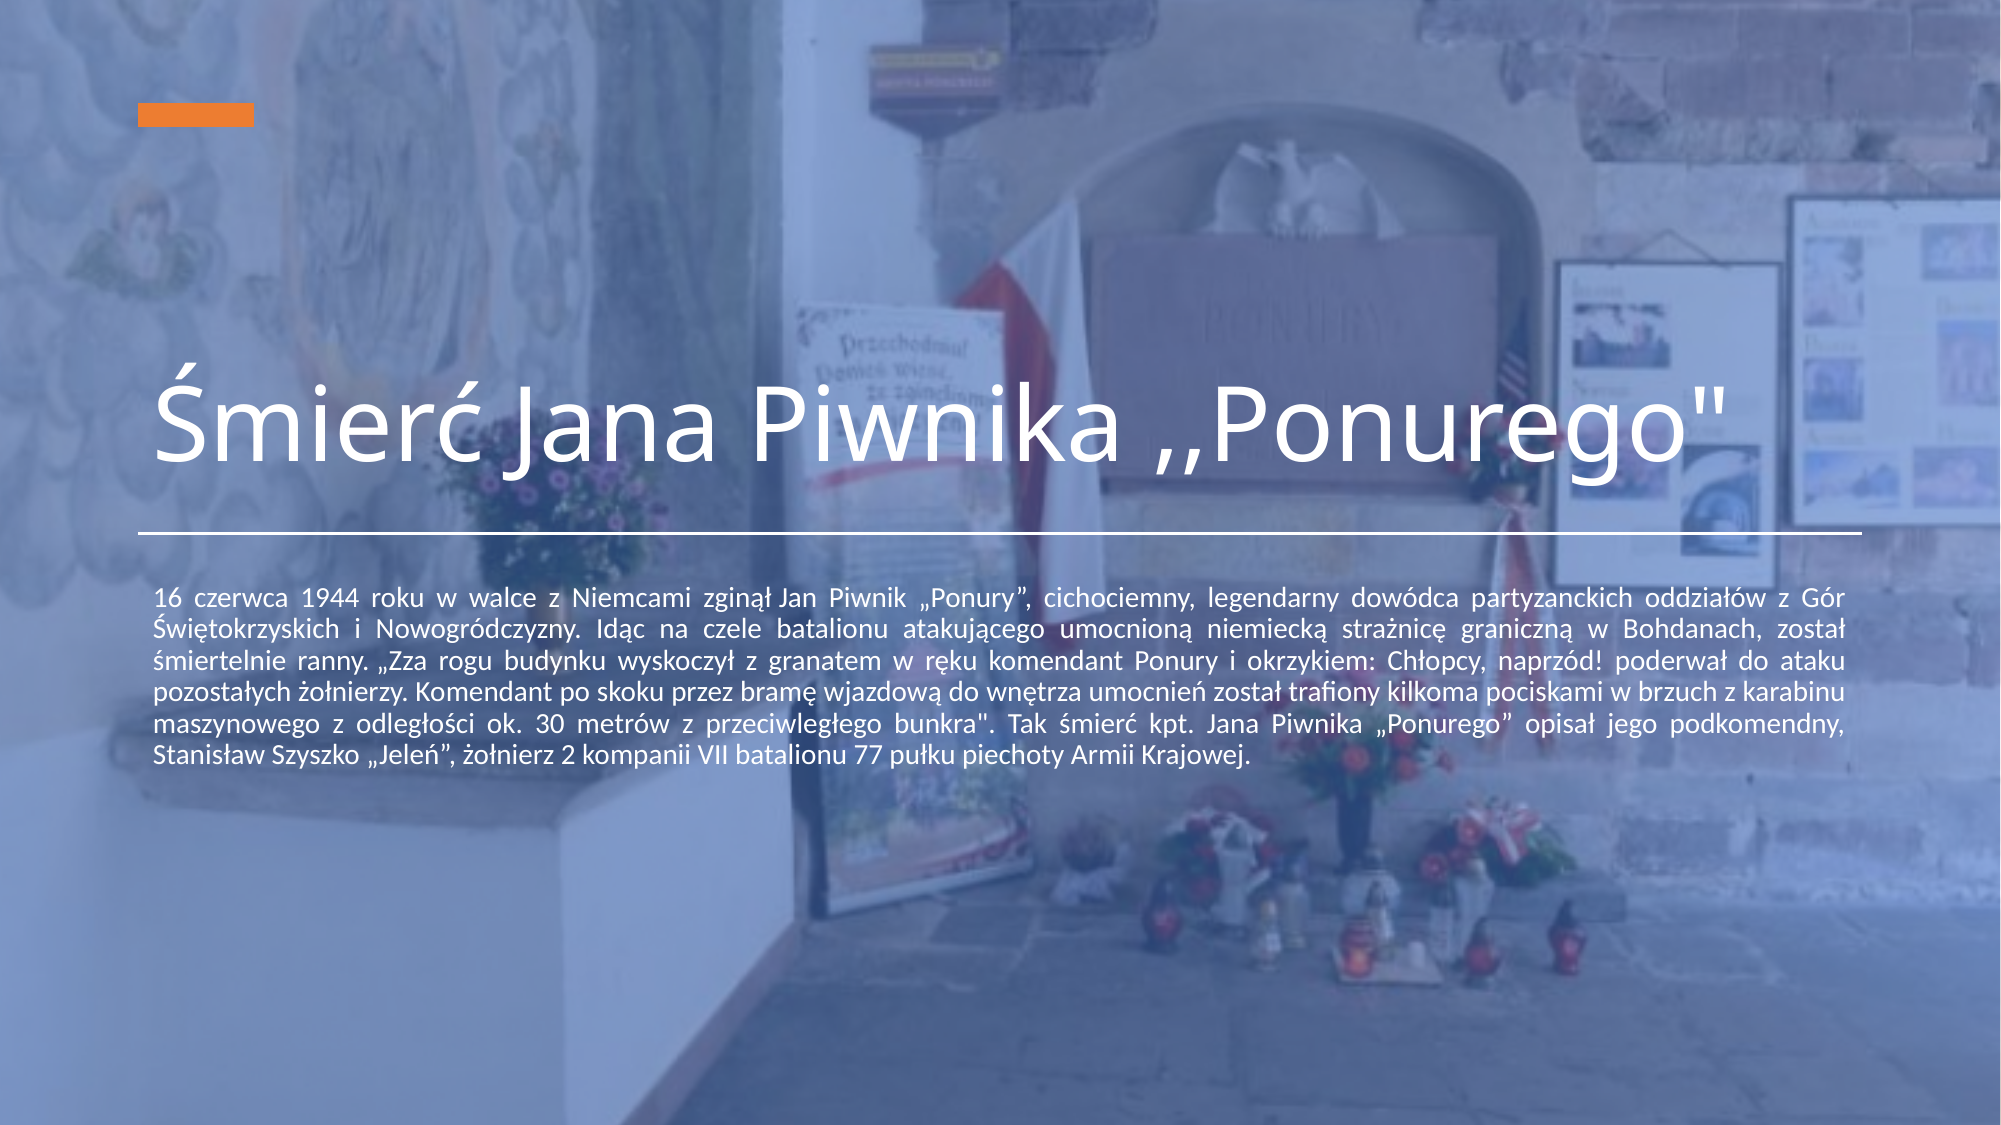

# Śmierć Jana Piwnika ,,Ponurego"
16 czerwca 1944 roku w walce z Niemcami zginął Jan Piwnik „Ponury”, cichociemny, legendarny dowódca partyzanckich oddziałów z Gór Świętokrzyskich i Nowogródczyzny. Idąc na czele batalionu atakującego umocnioną niemiecką strażnicę graniczną w Bohdanach, został śmiertelnie ranny. „Zza rogu budynku wyskoczył z granatem w ręku komendant Ponury i okrzykiem: Chłopcy, naprzód! poderwał do ataku pozostałych żołnierzy. Komendant po skoku przez bramę wjazdową do wnętrza umocnień został trafiony kilkoma pociskami w brzuch z karabinu maszynowego z odległości ok. 30 metrów z przeciwległego bunkra". Tak śmierć kpt. Jana Piwnika „Ponurego” opisał jego podkomendny, Stanisław Szyszko „Jeleń”, żołnierz 2 kompanii VII batalionu 77 pułku piechoty Armii Krajowej.